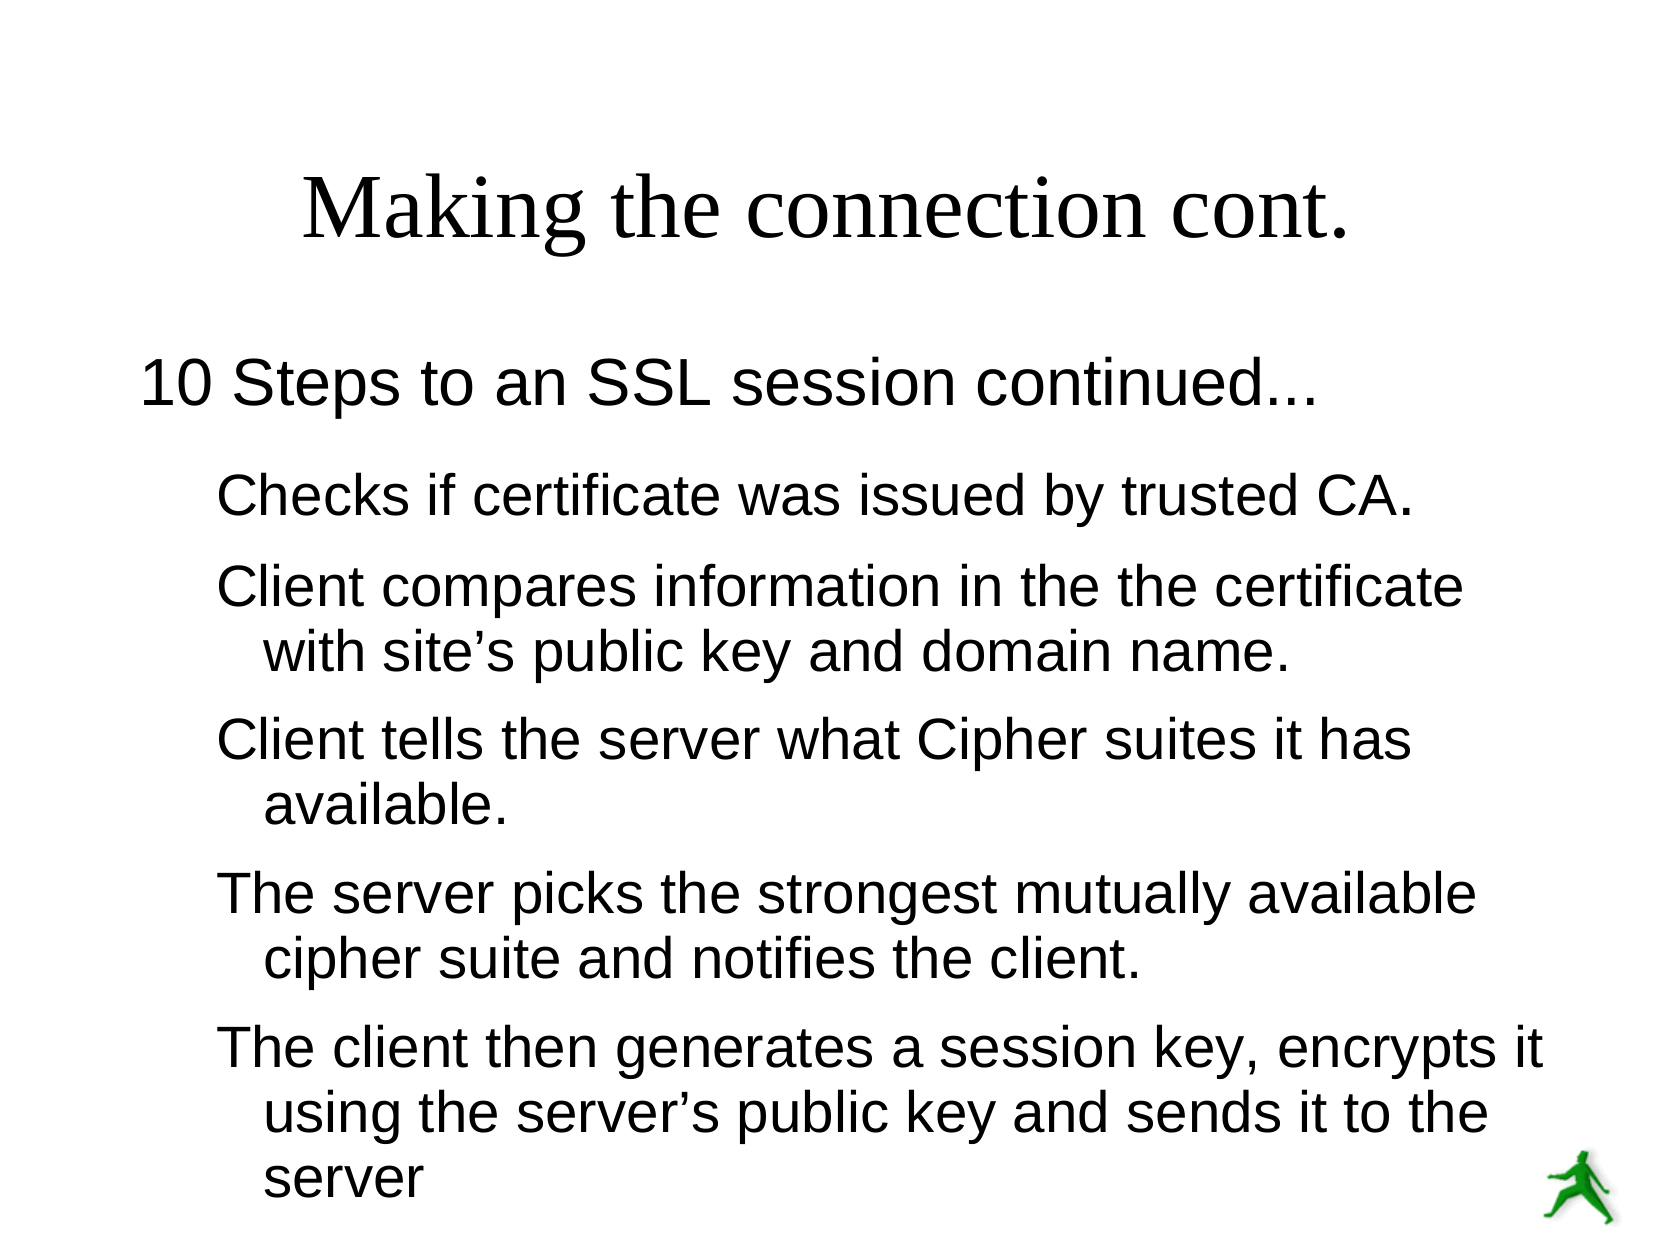

# Making the connection cont.
10 Steps to an SSL session continued...
Checks if certificate was issued by trusted CA.
Client compares information in the the certificate with site’s public key and domain name.
Client tells the server what Cipher suites it has available.
The server picks the strongest mutually available cipher suite and notifies the client.
The client then generates a session key, encrypts it using the server’s public key and sends it to the server